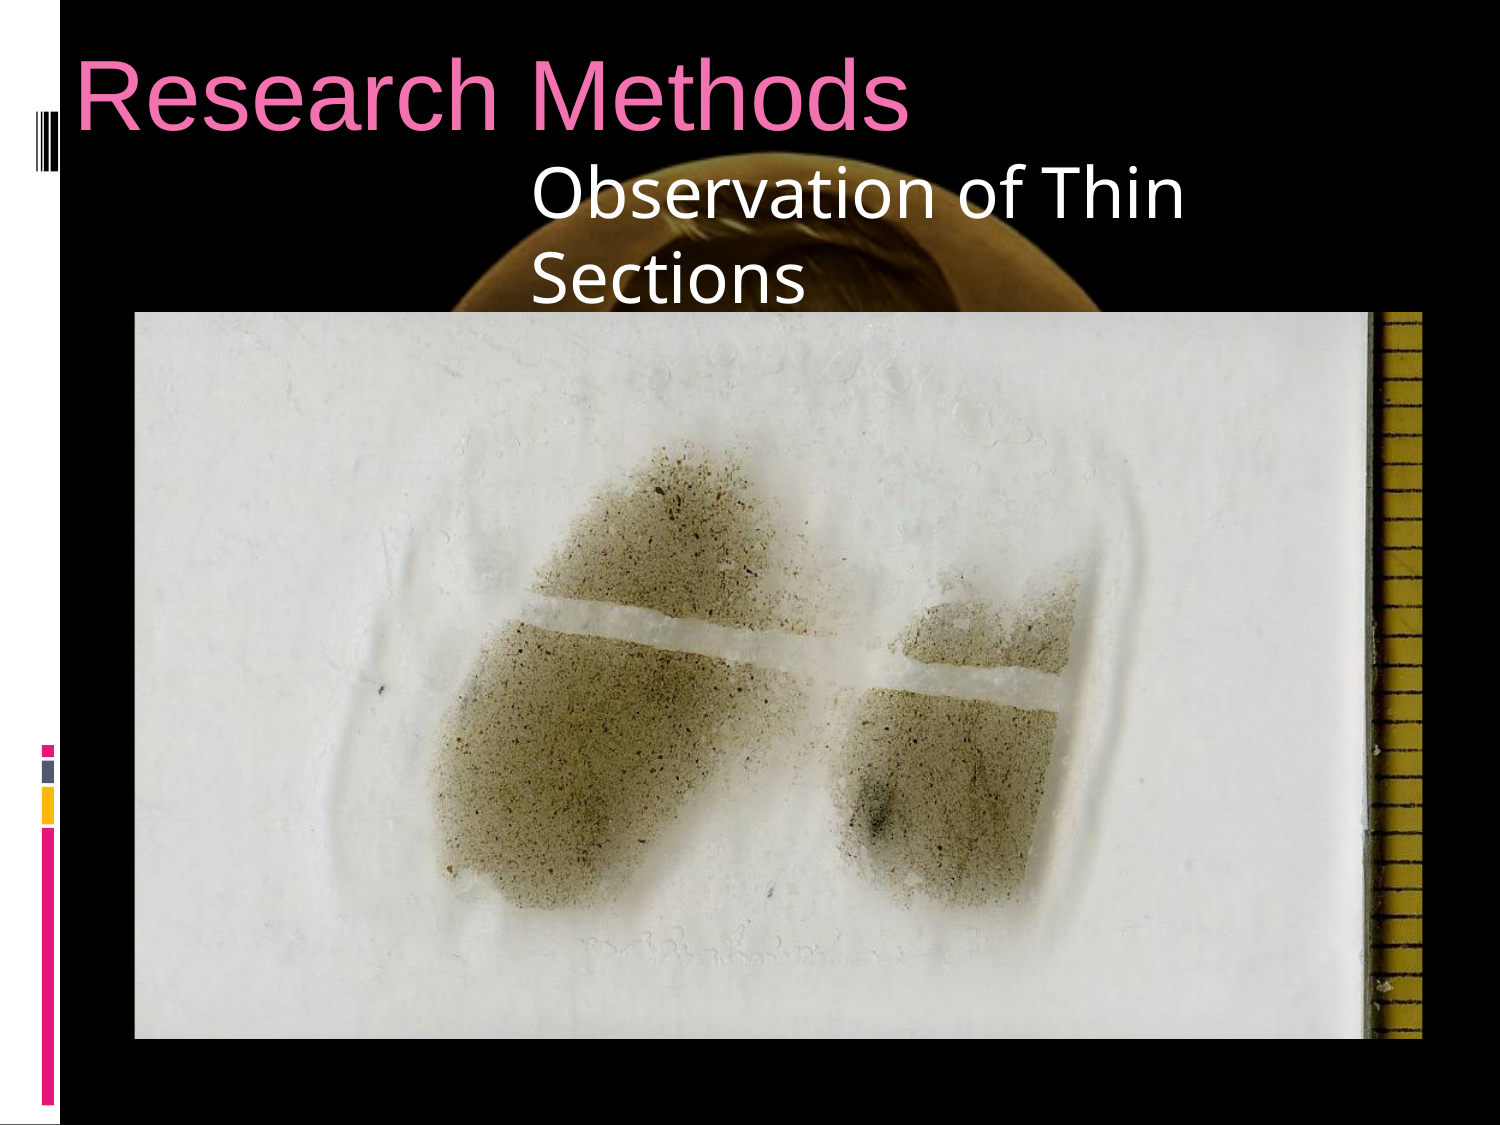

# Research Methods
Observation of Thin Sections